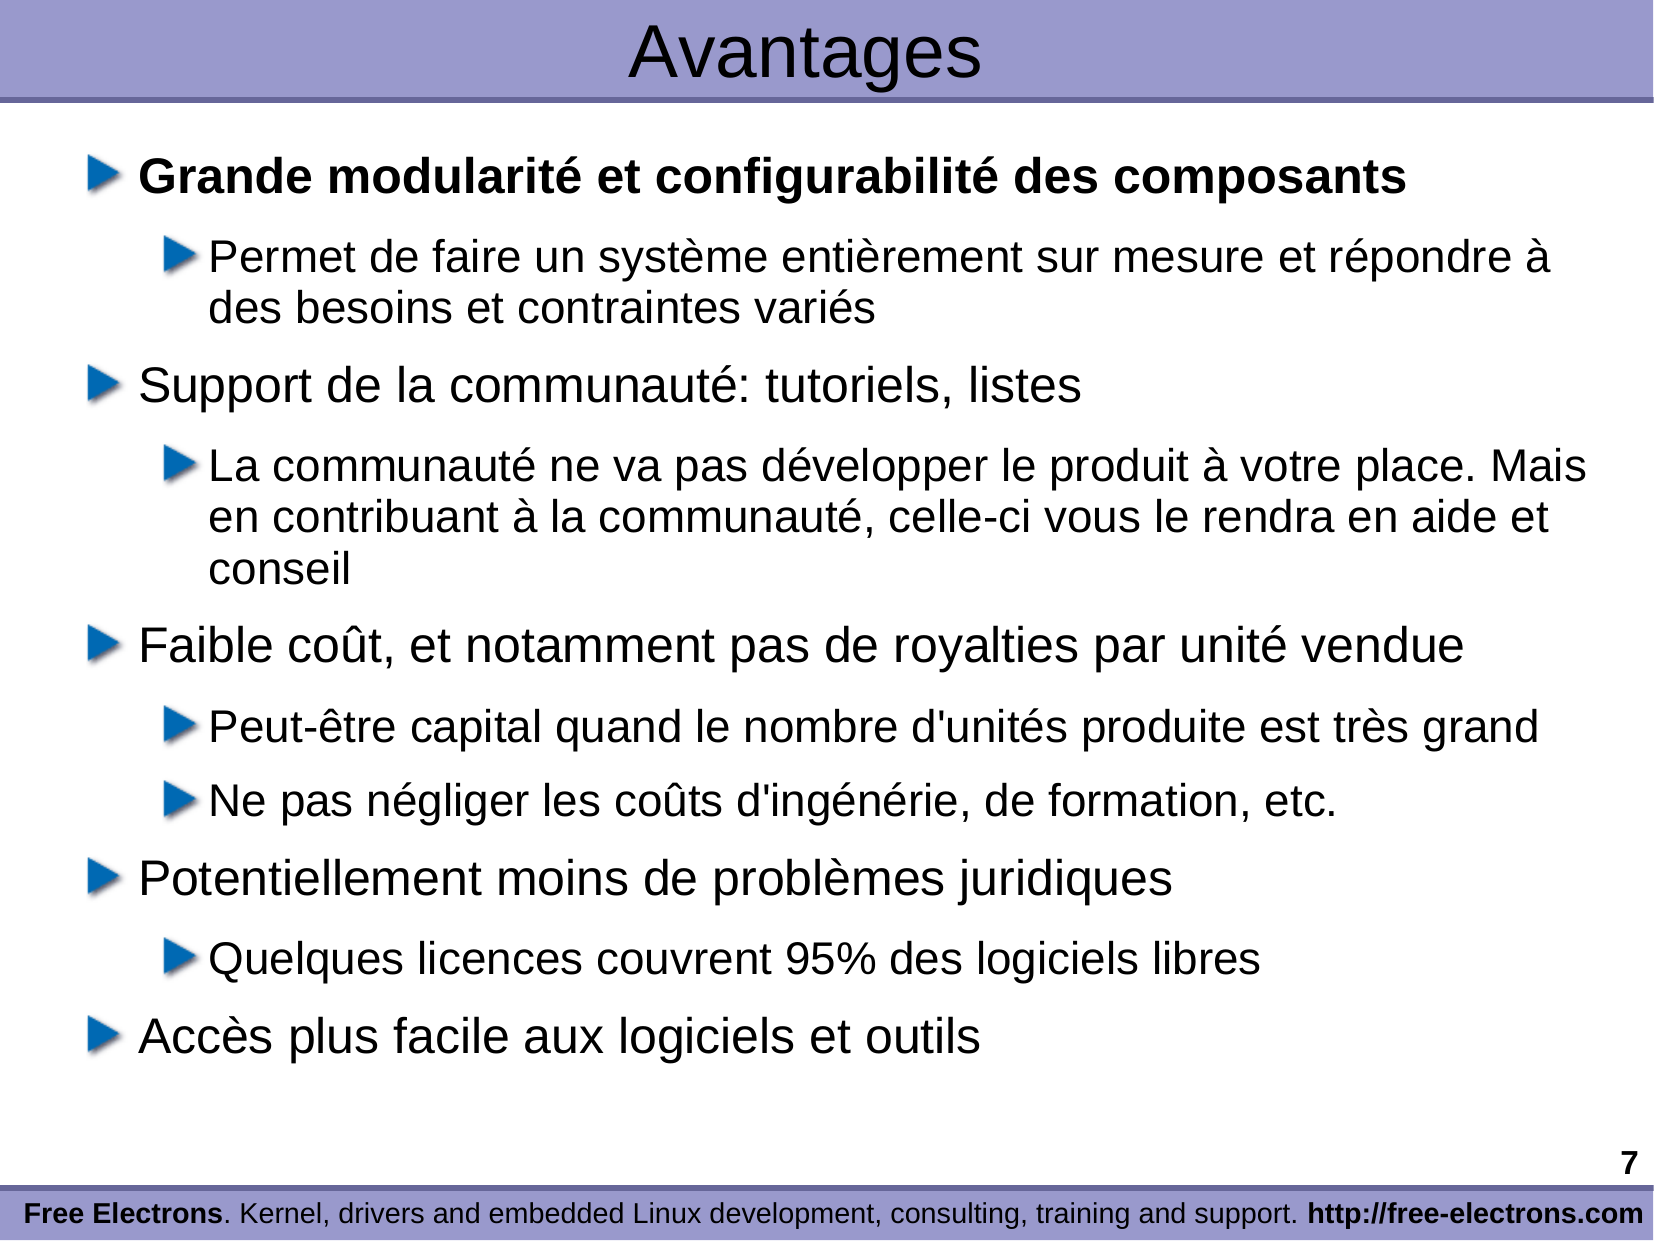

# Avantages
Grande modularité et configurabilité des composants
Permet de faire un système entièrement sur mesure et répondre à des besoins et contraintes variés
Support de la communauté: tutoriels, listes
La communauté ne va pas développer le produit à votre place. Mais en contribuant à la communauté, celle-ci vous le rendra en aide et conseil
Faible coût, et notamment pas de royalties par unité vendue
Peut-être capital quand le nombre d'unités produite est très grand
Ne pas négliger les coûts d'ingénérie, de formation, etc.
Potentiellement moins de problèmes juridiques
Quelques licences couvrent 95% des logiciels libres
Accès plus facile aux logiciels et outils